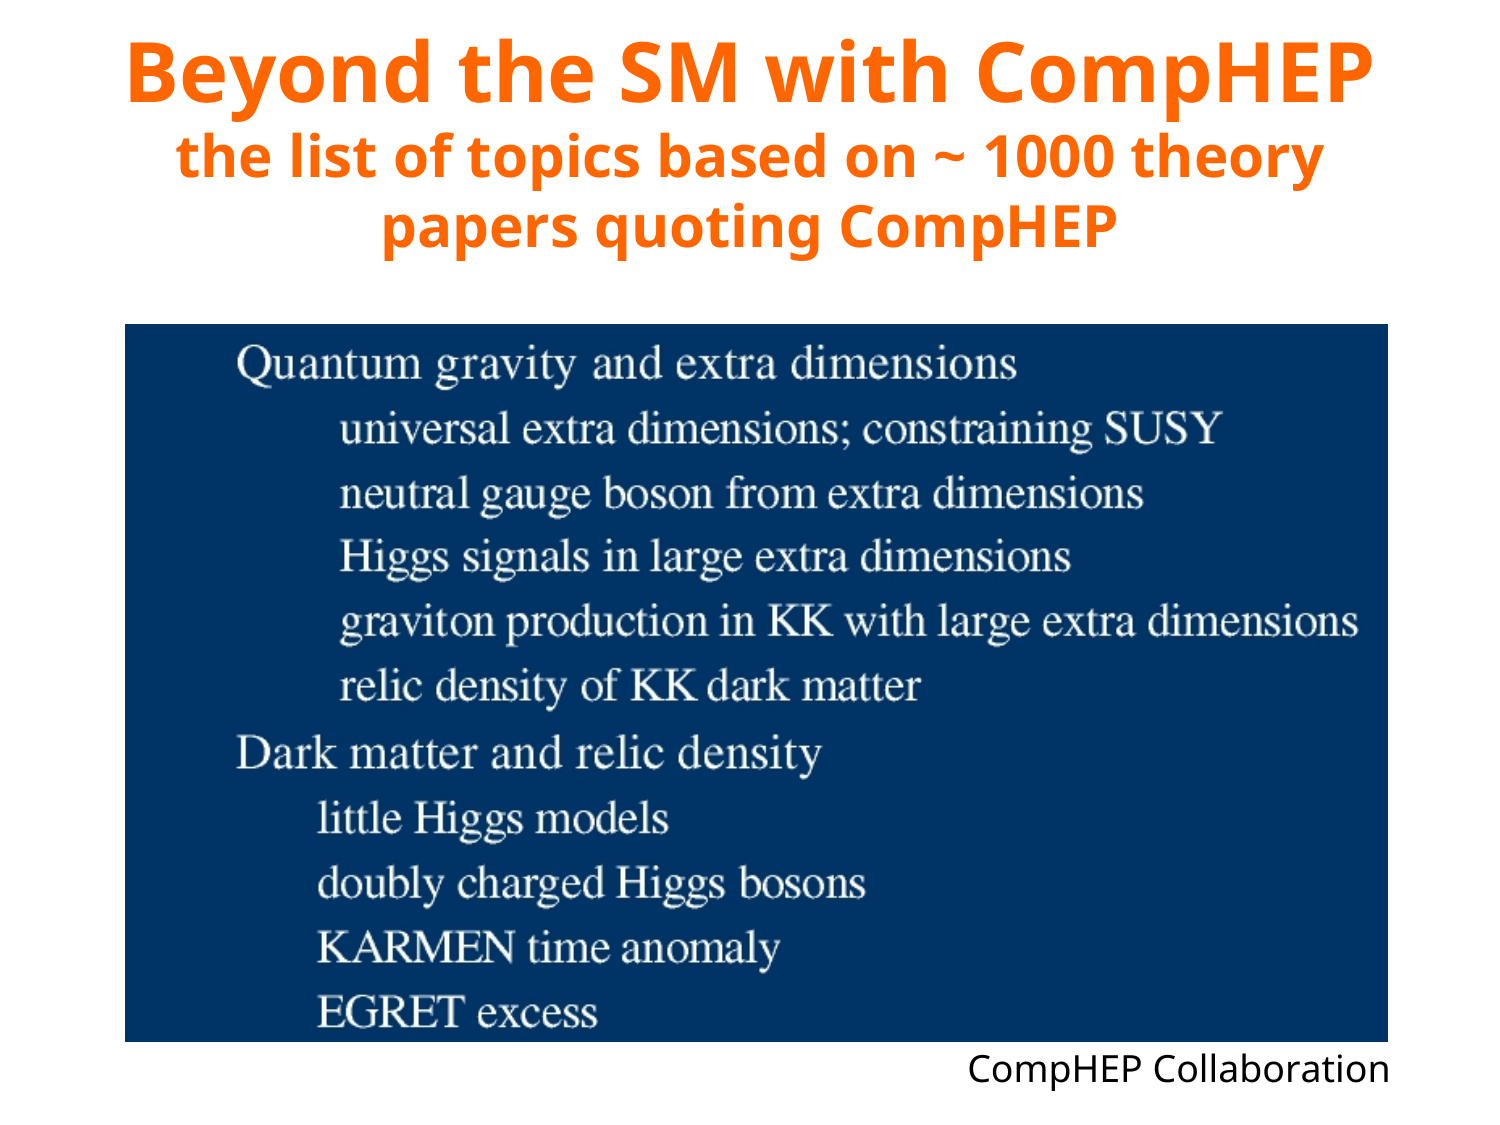

# Beyond the SM with CompHEP the list of topics based on ~ 1000 theory papers quoting CompHEP
CompHEP Collaboration